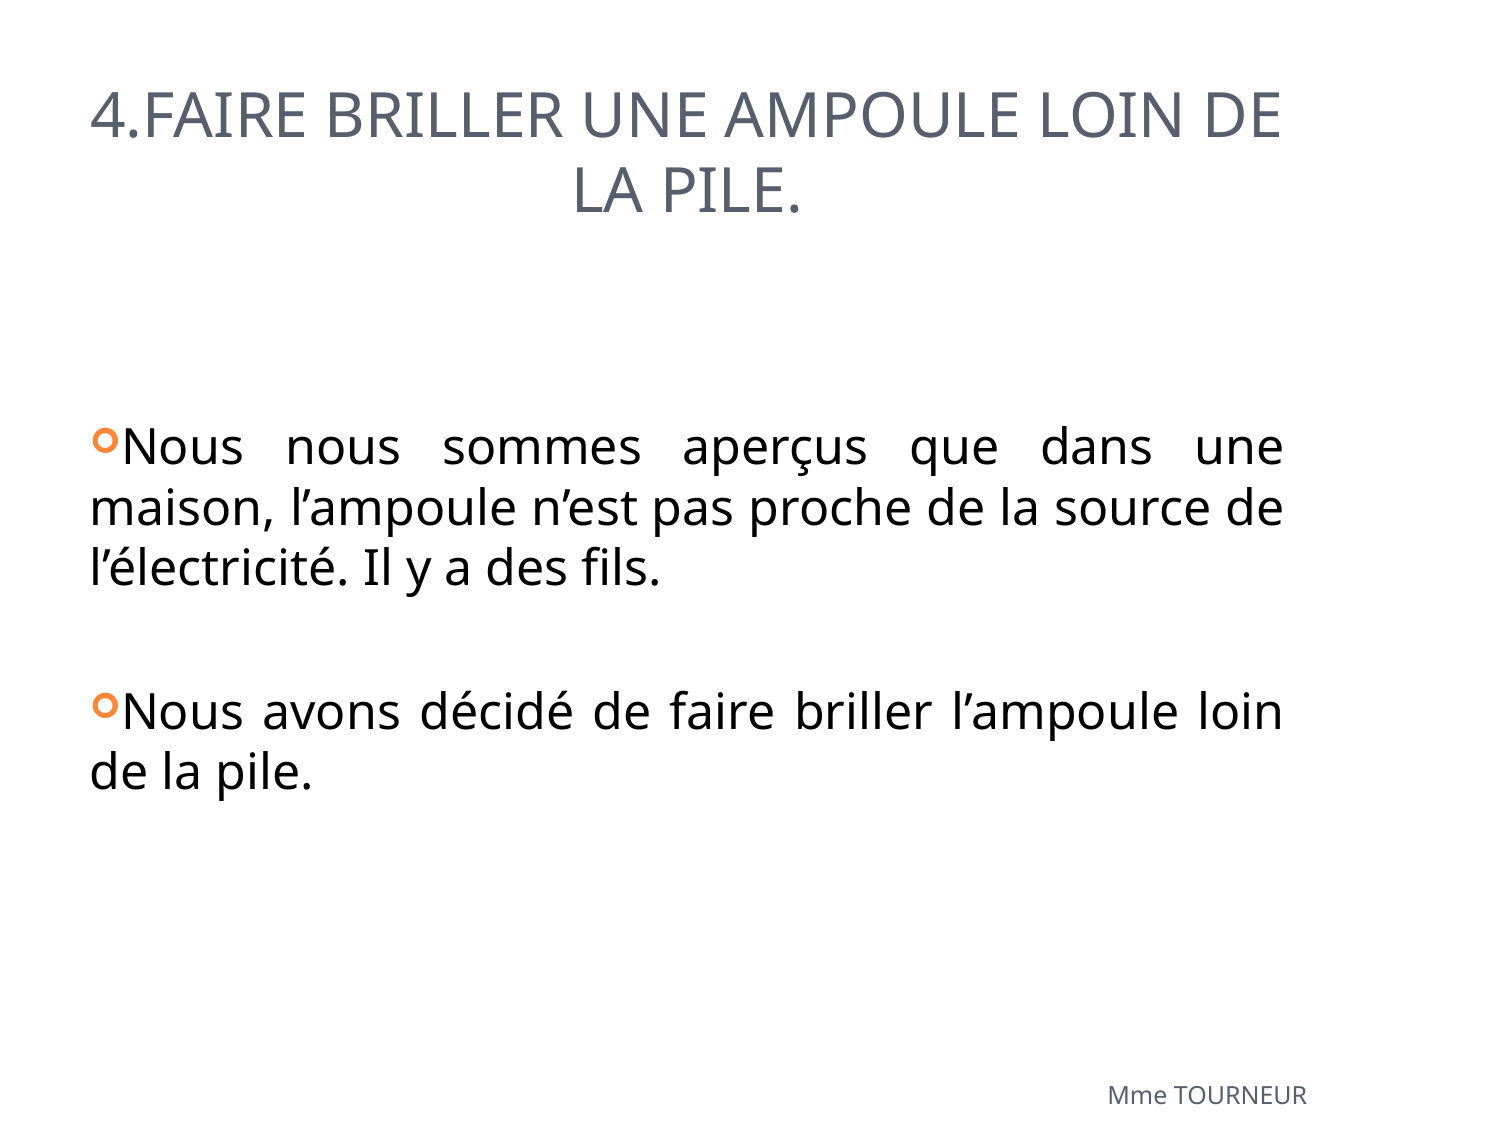

# 4.Faire briller une ampoule loin de la pile.
Nous nous sommes aperçus que dans une maison, l’ampoule n’est pas proche de la source de l’électricité. Il y a des fils.
Nous avons décidé de faire briller l’ampoule loin de la pile.
Mme TOURNEUR